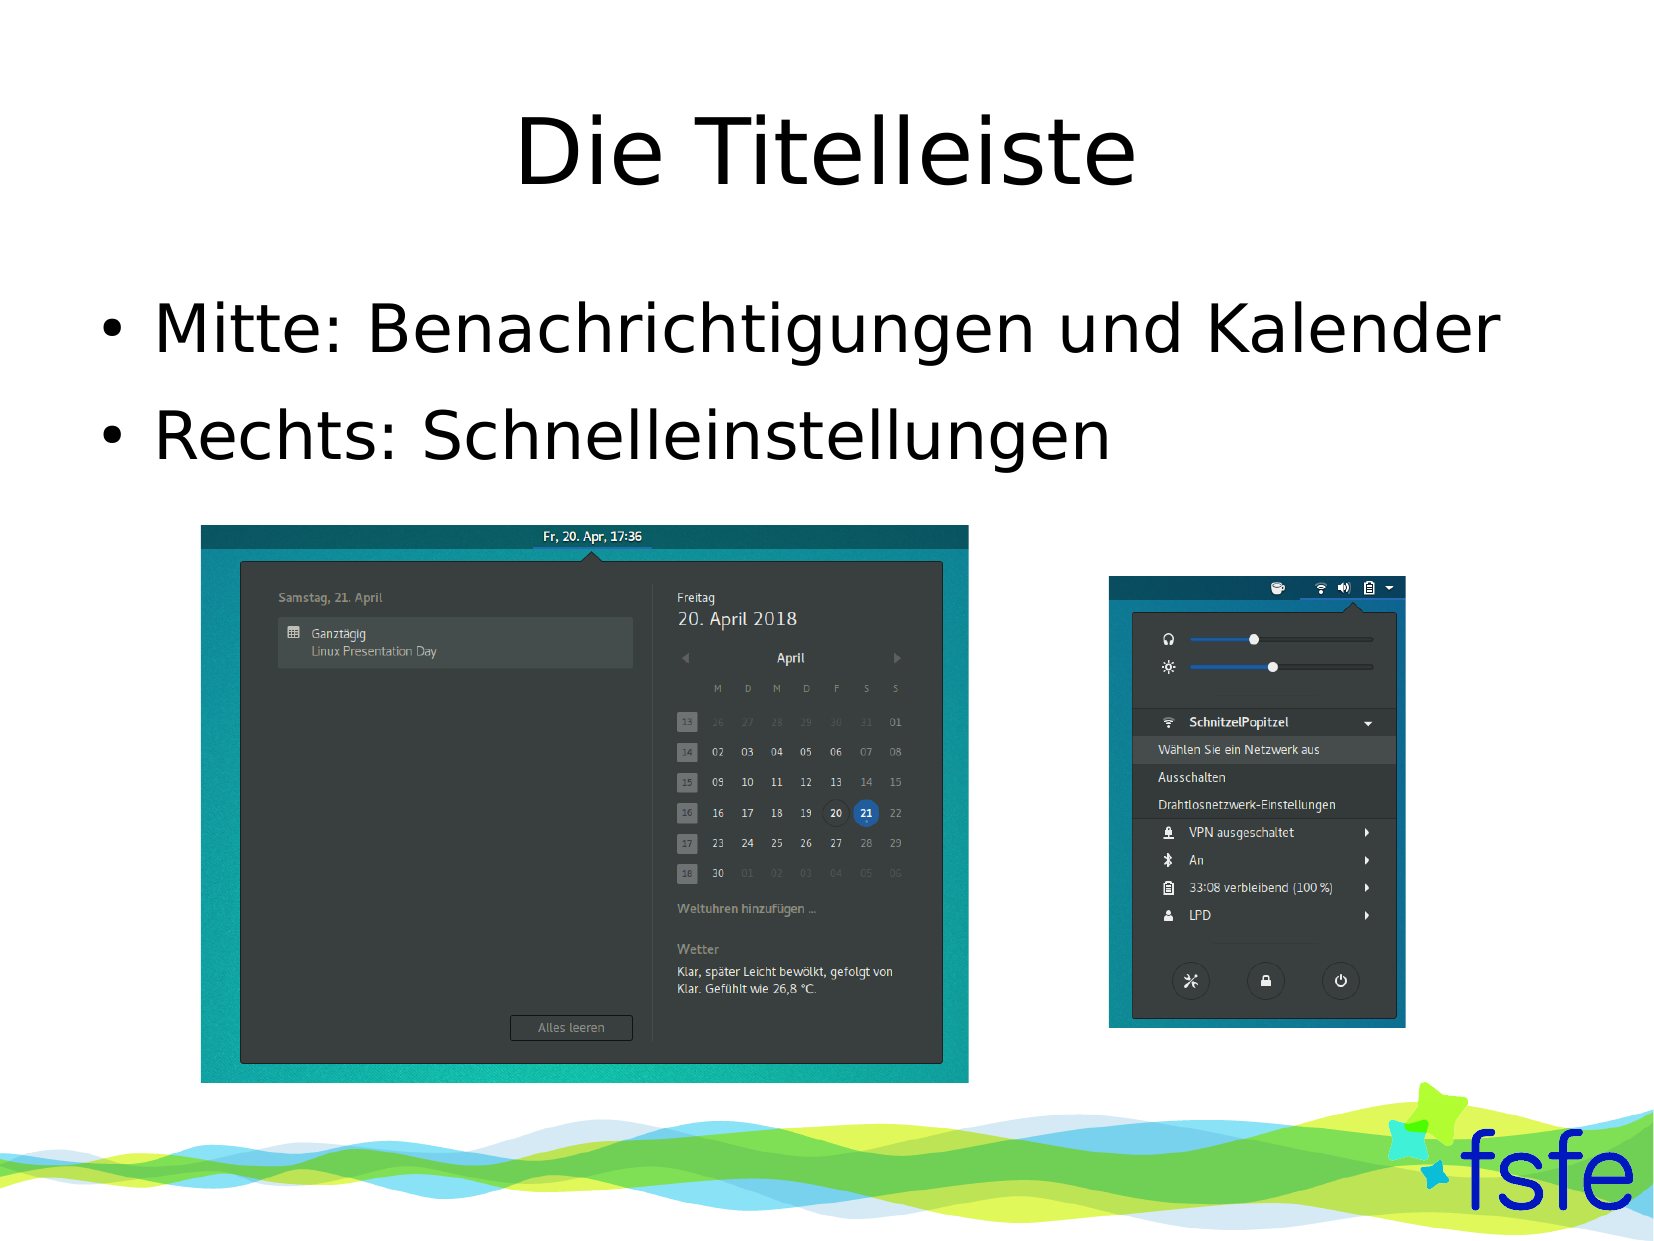

# Die Titelleiste
Mitte: Benachrichtigungen und Kalender
Rechts: Schnelleinstellungen